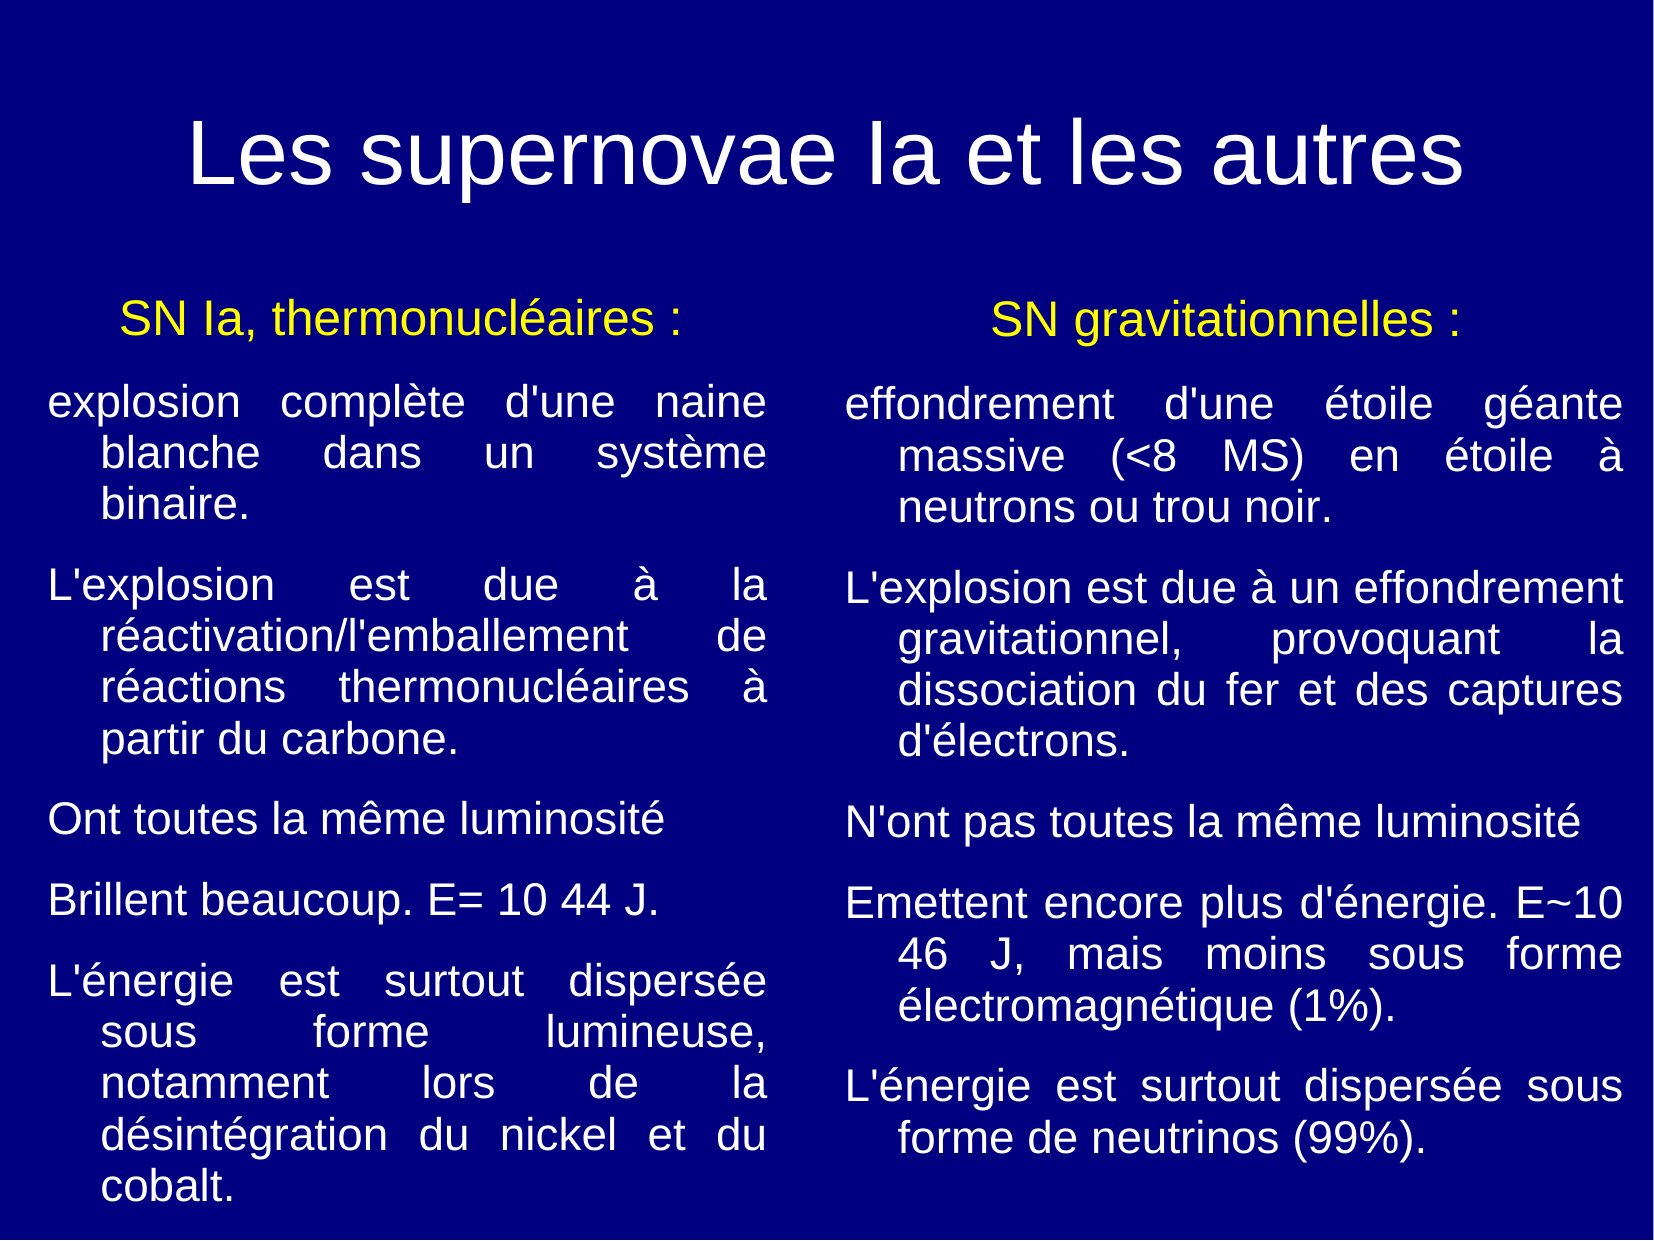

# Les supernovae Ia et les autres
SN gravitationnelles :
effondrement d'une étoile géante massive (<8 MS) en étoile à neutrons ou trou noir.
L'explosion est due à un effondrement gravitationnel, provoquant la dissociation du fer et des captures d'électrons.
N'ont pas toutes la même luminosité
Emettent encore plus d'énergie. E~10 46 J, mais moins sous forme électromagnétique (1%).
L'énergie est surtout dispersée sous forme de neutrinos (99%).
SN Ia, thermonucléaires :
explosion complète d'une naine blanche dans un système binaire.
L'explosion est due à la réactivation/l'emballement de réactions thermonucléaires à partir du carbone.
Ont toutes la même luminosité
Brillent beaucoup. E= 10 44 J.
L'énergie est surtout dispersée sous forme lumineuse, notamment lors de la désintégration du nickel et du cobalt.